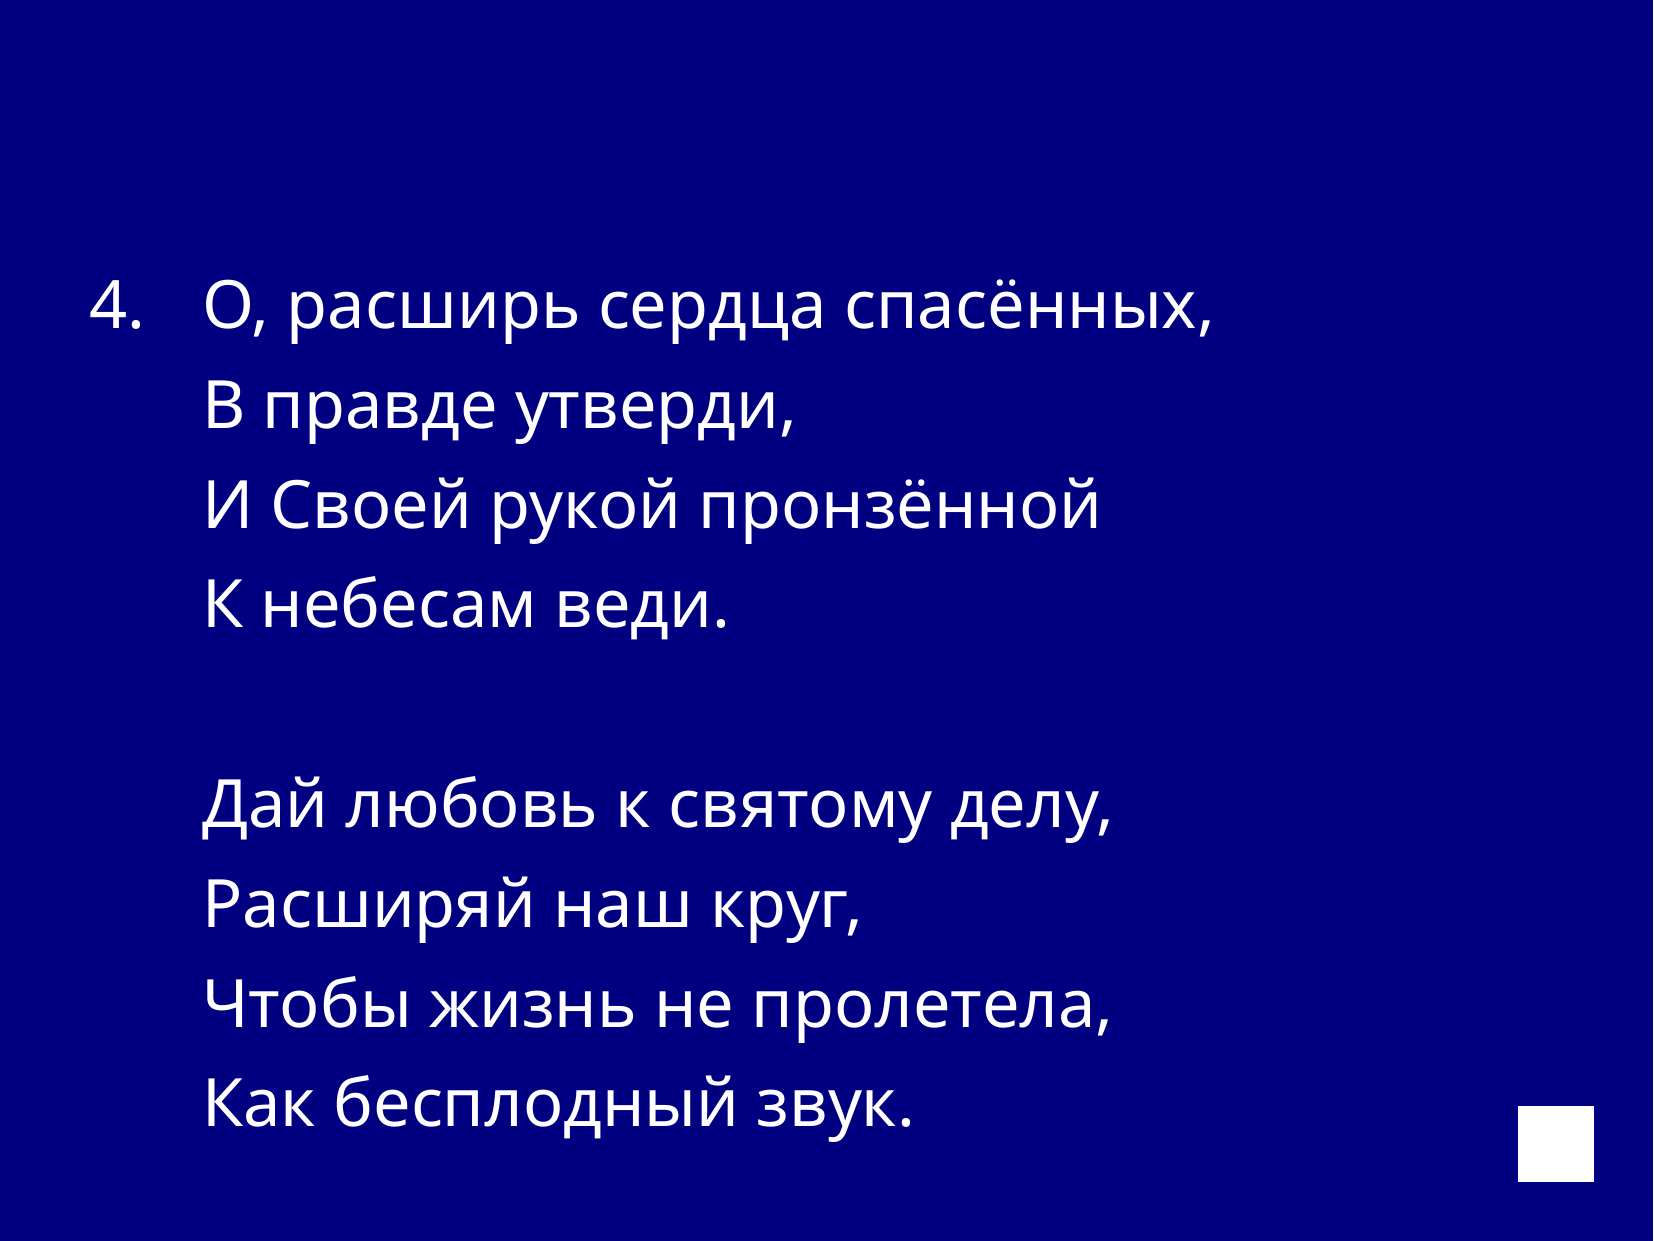

4.	О, расширь сердца спасённых,
	В правде утверди,
	И Своей рукой пронзённой
	К небесам веди.
	Дай любовь к святому делу,
	Расширяй наш круг,
	Чтобы жизнь не пролетела,
	Как бесплодный звук.